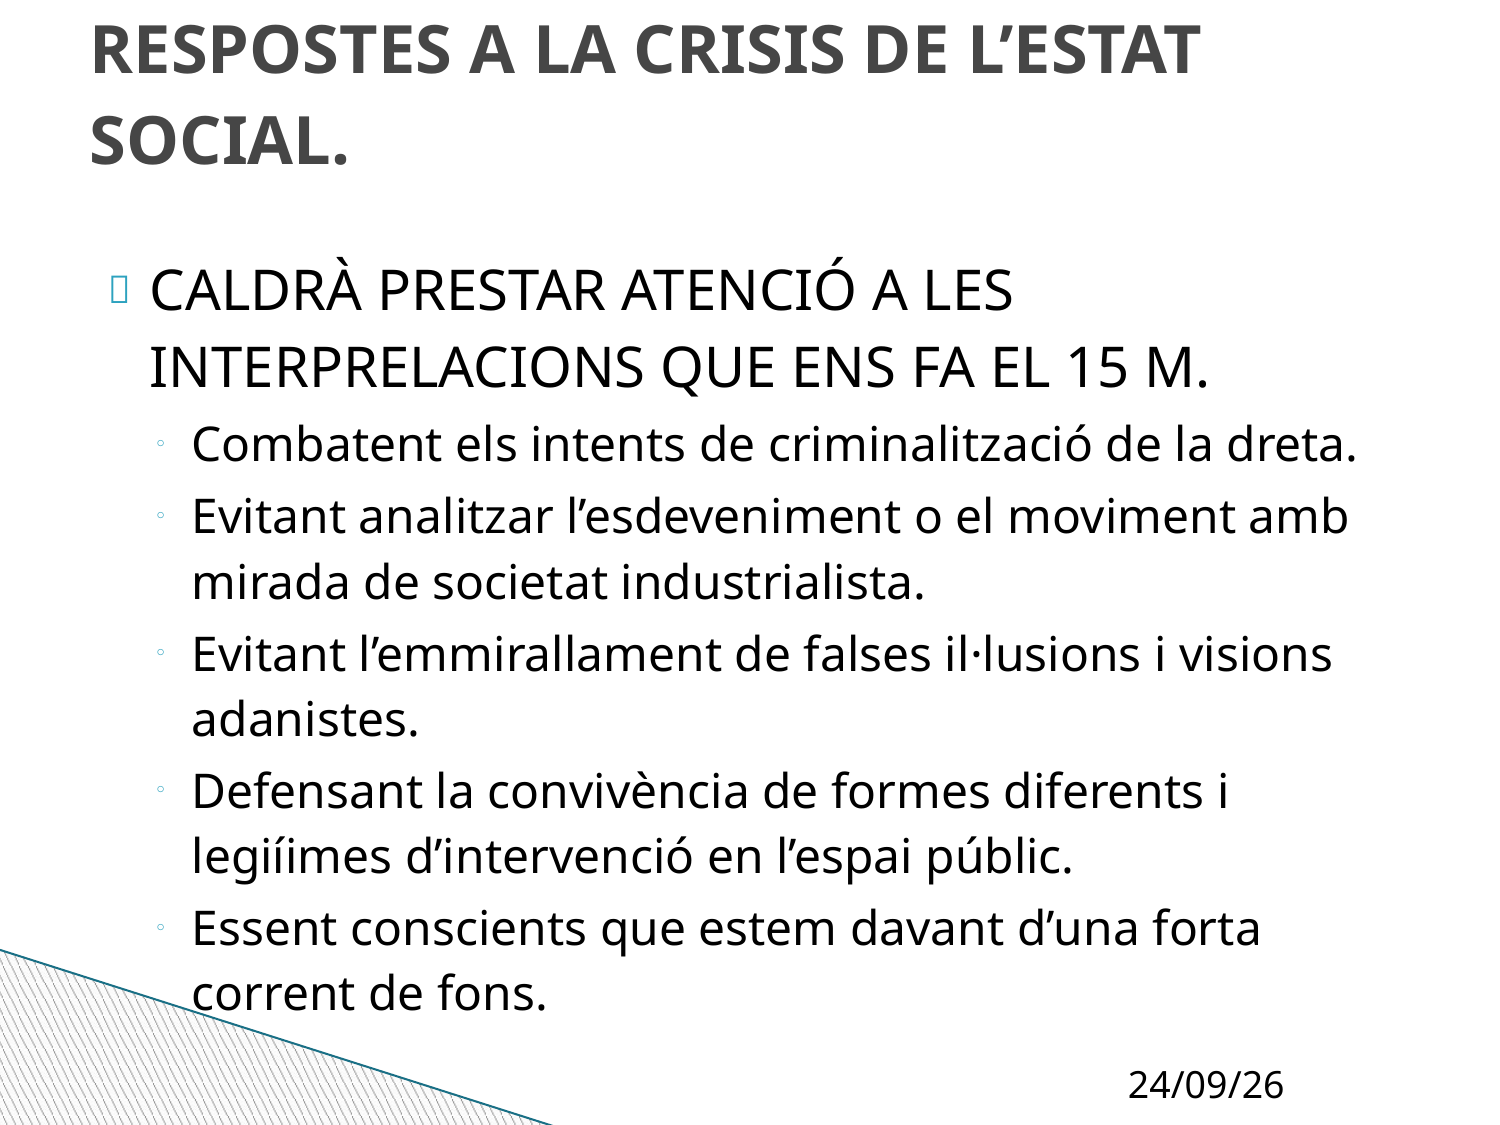

RESPOSTES A LA CRISIS DE L’ESTAT SOCIAL.
# CALDRÀ PRESTAR ATENCIÓ A LES INTERPRELACIONS QUE ENS FA EL 15 M.
Combatent els intents de criminalització de la dreta.
Evitant analitzar l’esdeveniment o el moviment amb mirada de societat industrialista.
Evitant l’emmirallament de falses il·lusions i visions adanistes.
Defensant la convivència de formes diferents i legiíimes d’intervenció en l’espai públic.
Essent conscients que estem davant d’una forta corrent de fons.